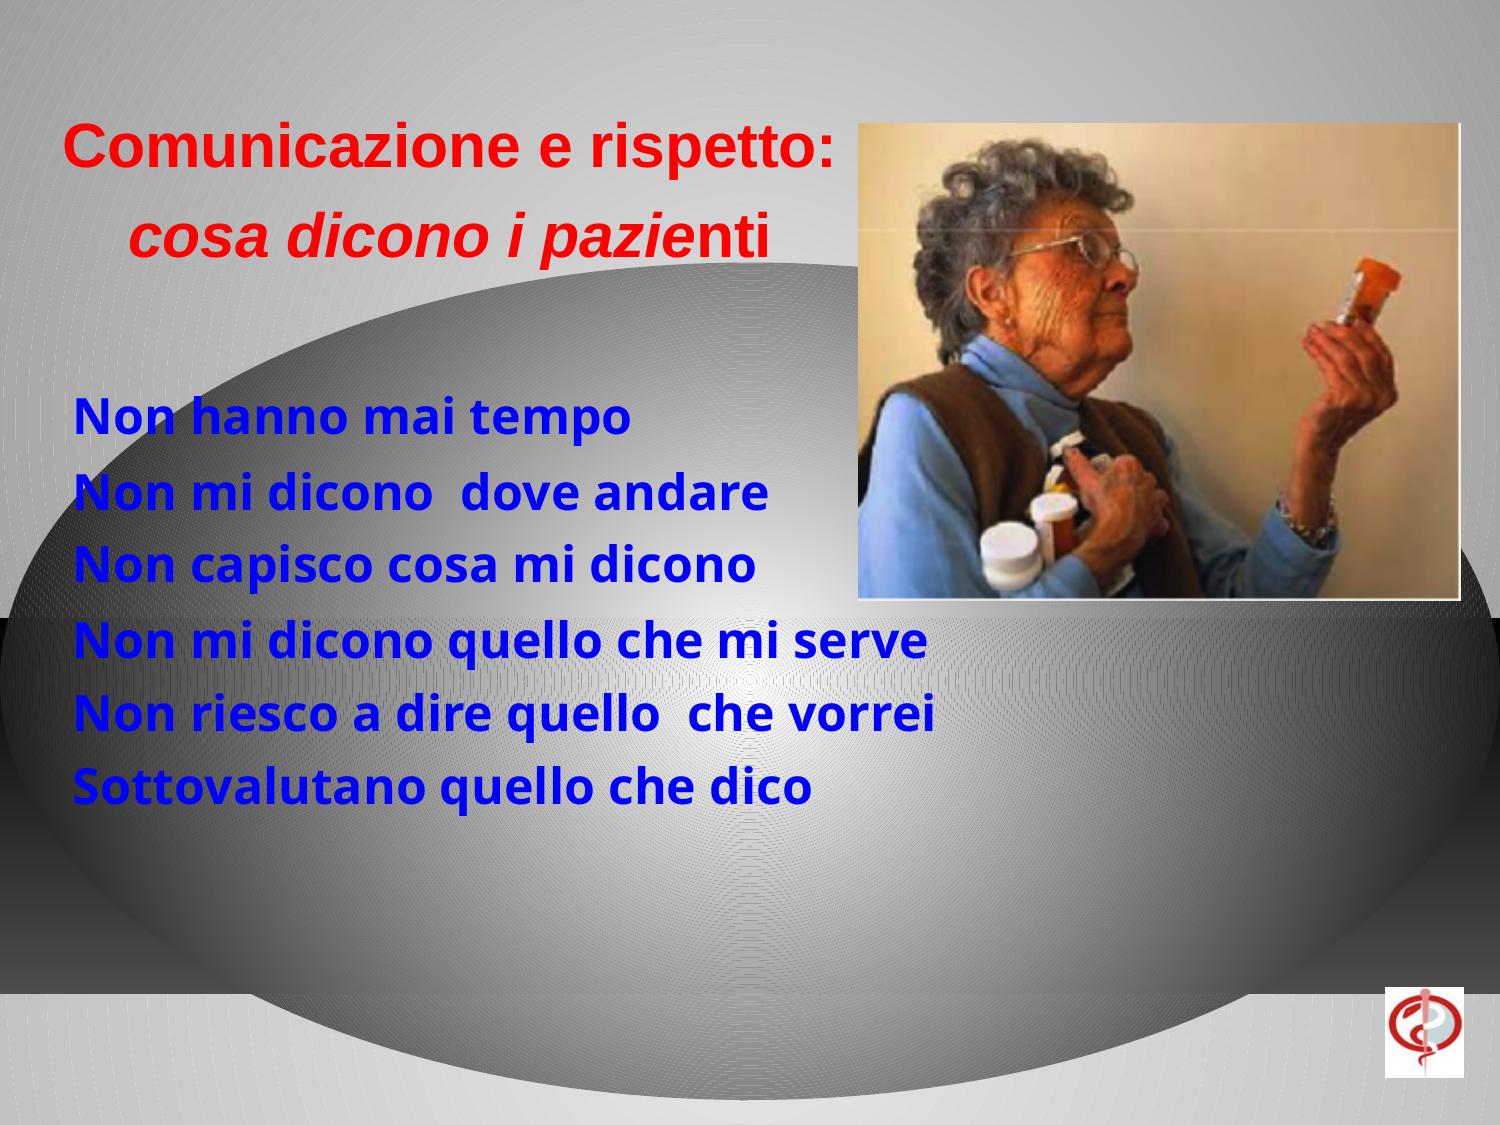

Comunicazione e rispetto: cosa dicono i pazienti
Non hanno mai tempo
Non mi dicono dove andare
Non capisco cosa mi dicono
Non mi dicono quello che mi serve
Non riesco a dire quello che vorrei
Sottovalutano quello che dico